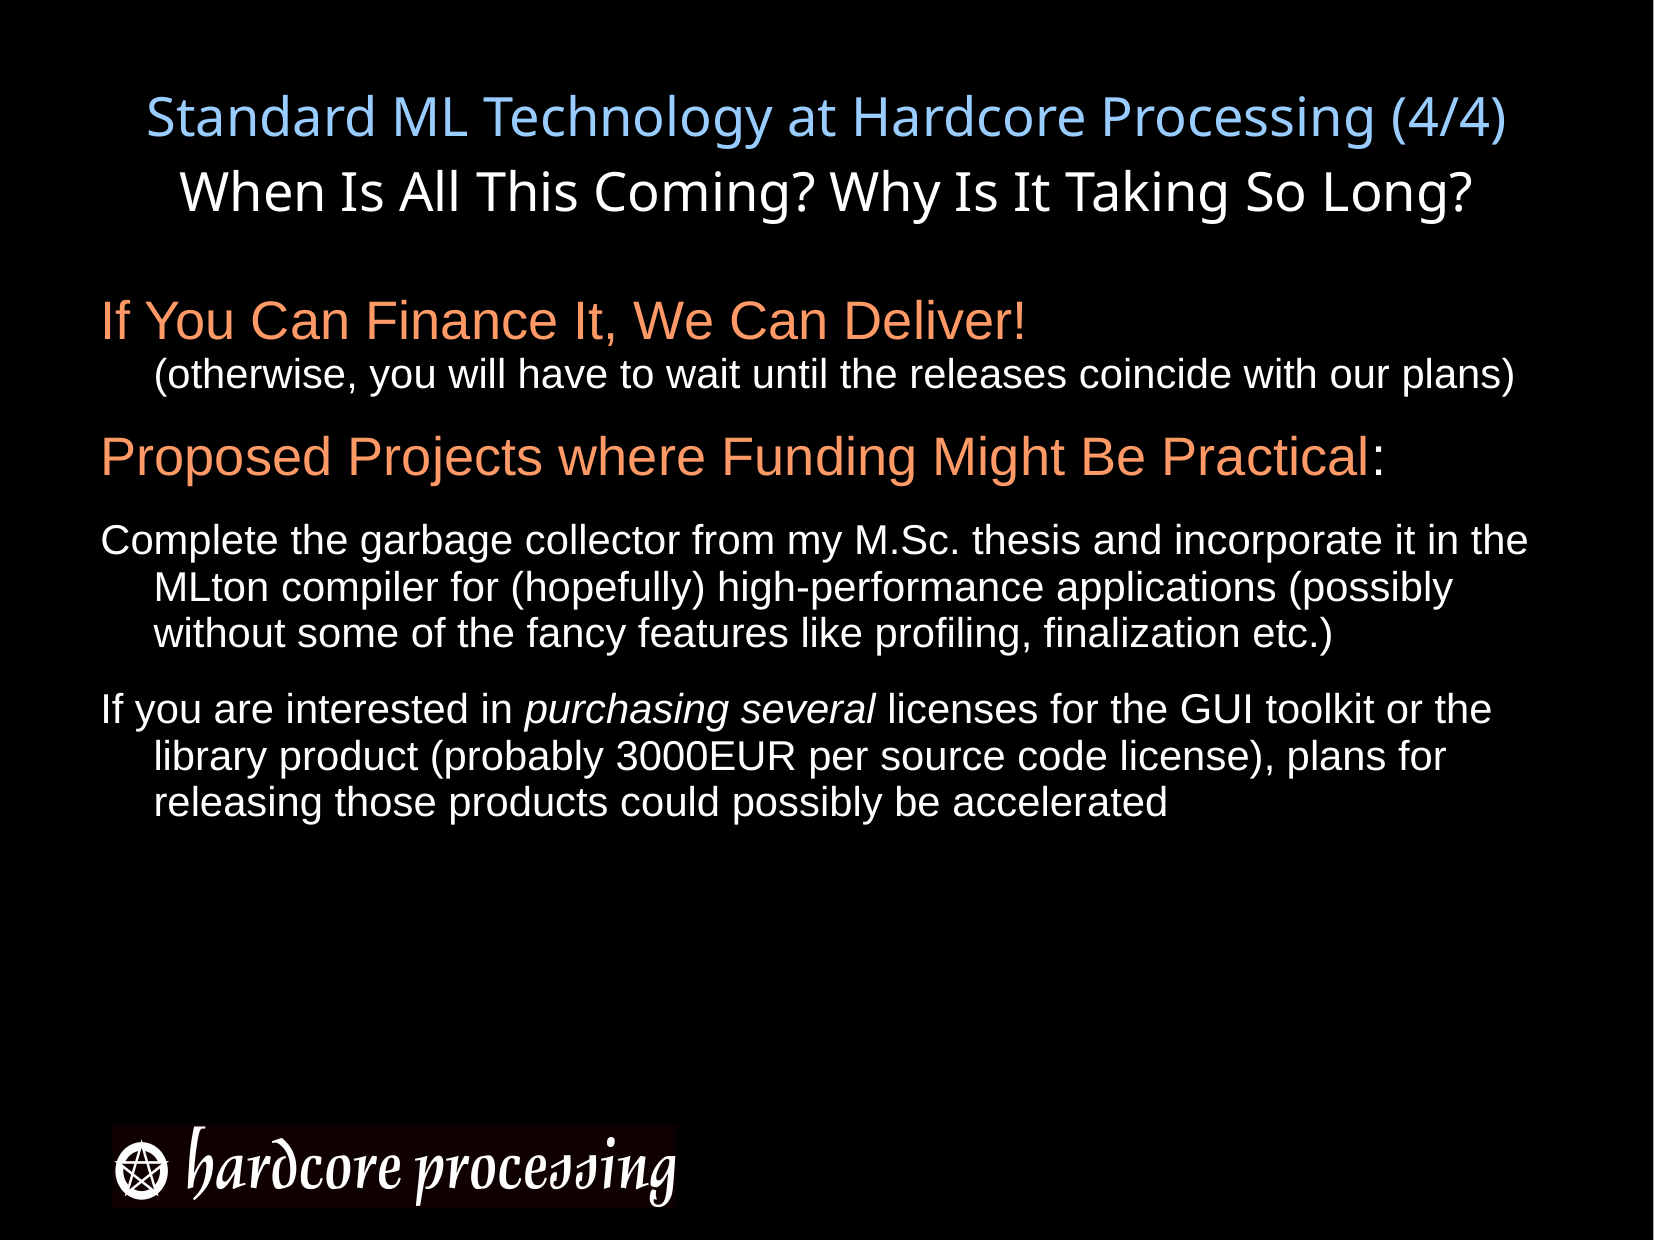

# Standard ML Technology at Hardcore Processing (4/4) When Is All This Coming? Why Is It Taking So Long?
If You Can Finance It, We Can Deliver!
(otherwise, you will have to wait until the releases coincide with our plans)
Proposed Projects where Funding Might Be Practical:
Complete the garbage collector from my M.Sc. thesis and incorporate it in the MLton compiler for (hopefully) high-performance applications (possibly without some of the fancy features like profiling, finalization etc.)
If you are interested in purchasing several licenses for the GUI toolkit or the library product (probably 3000EUR per source code license), plans for releasing those products could possibly be accelerated